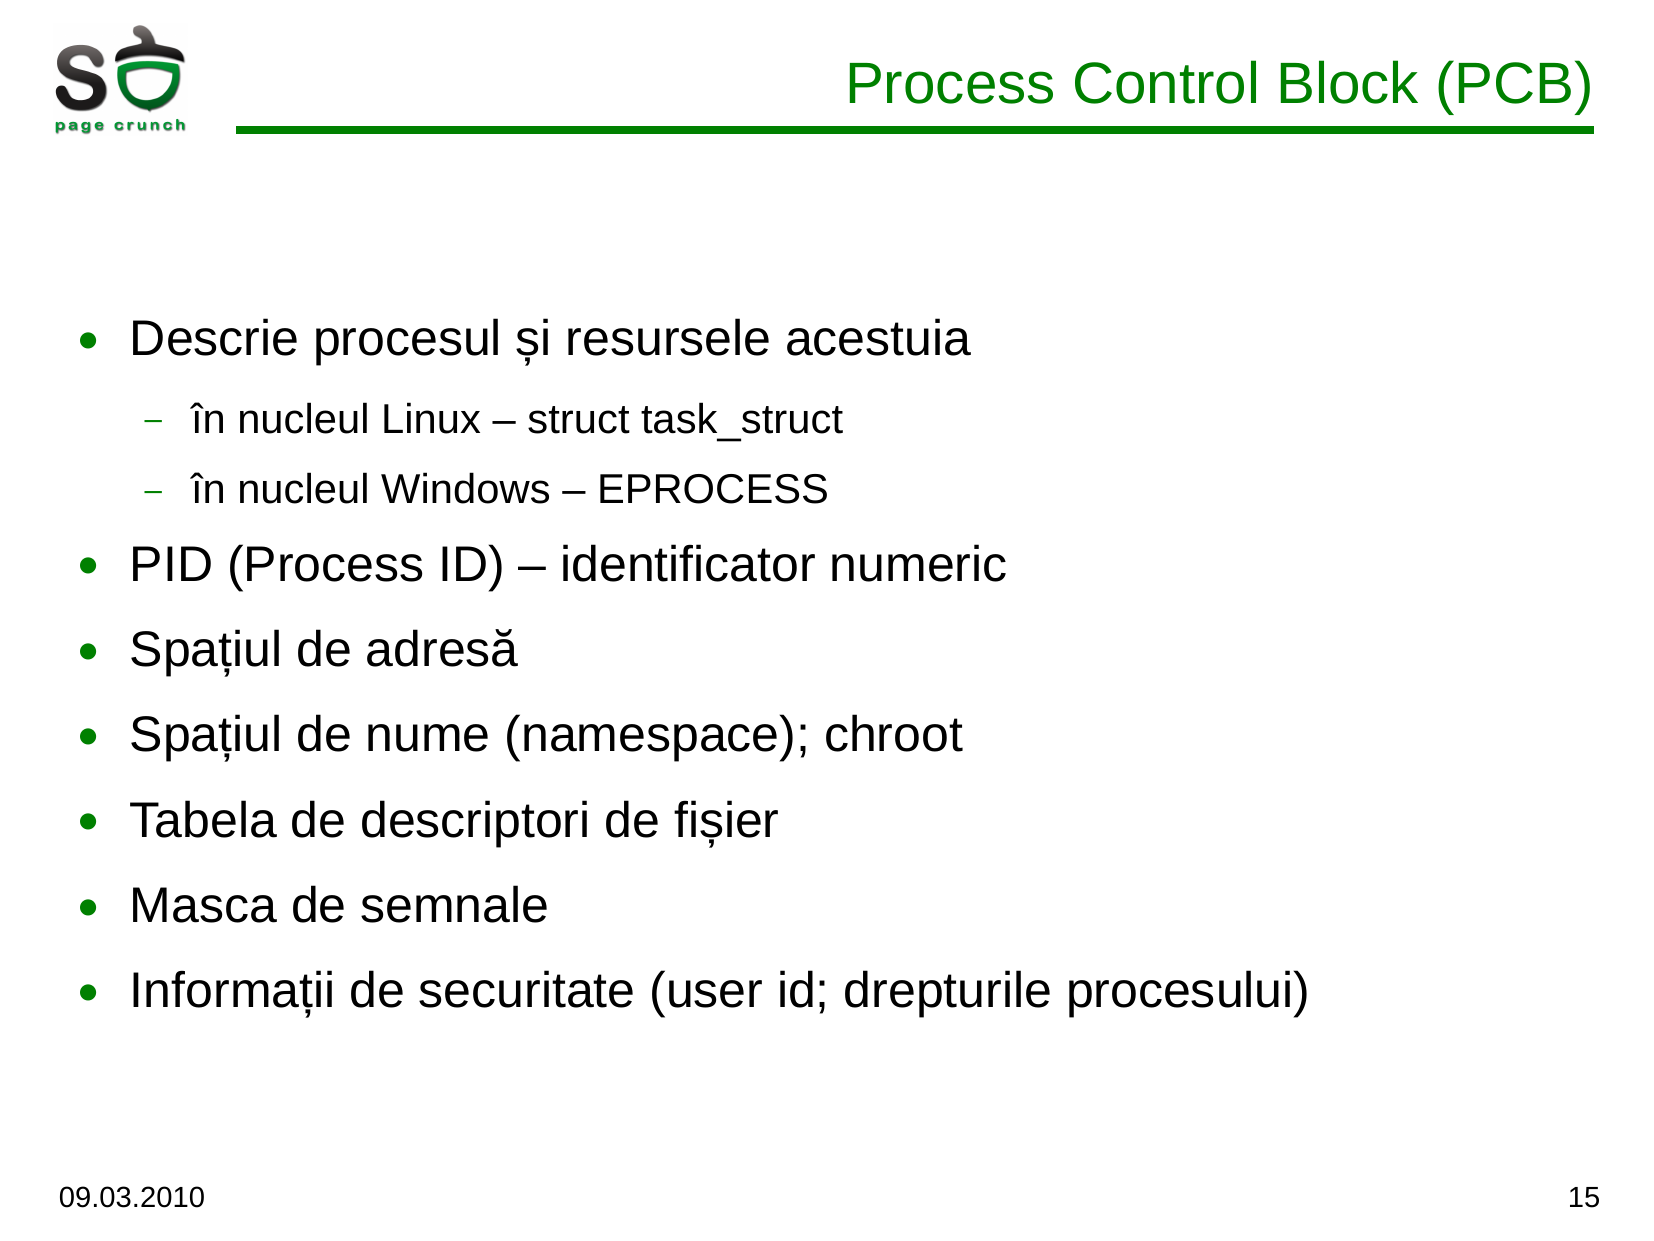

# Process Control Block (PCB)
Descrie procesul și resursele acestuia
în nucleul Linux – struct task_struct
în nucleul Windows – EPROCESS
PID (Process ID) – identificator numeric
Spațiul de adresă
Spațiul de nume (namespace); chroot
Tabela de descriptori de fișier
Masca de semnale
Informații de securitate (user id; drepturile procesului)
09.03.2010
15